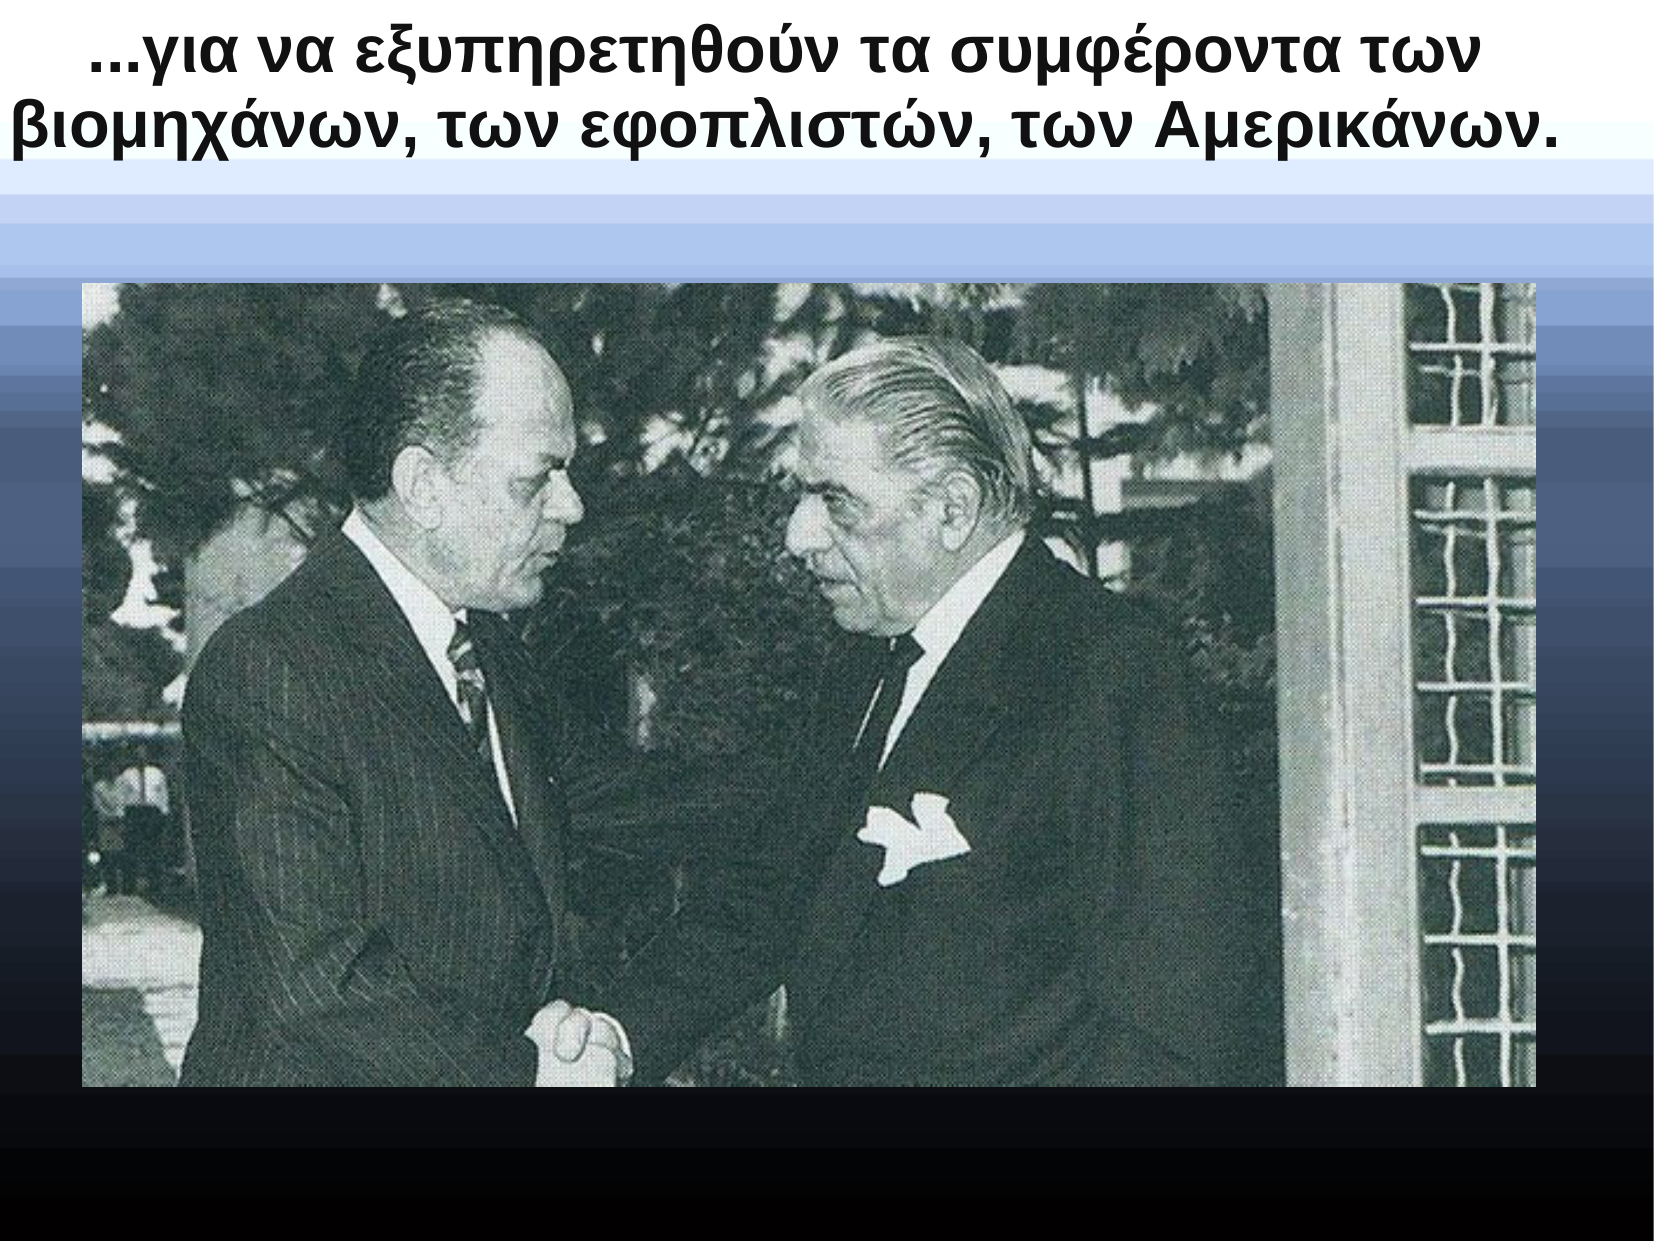

#
...για να εξυπηρετηθούν τα συμφέροντα των βιομηχάνων, των εφοπλιστών, των Αμερικάνων.